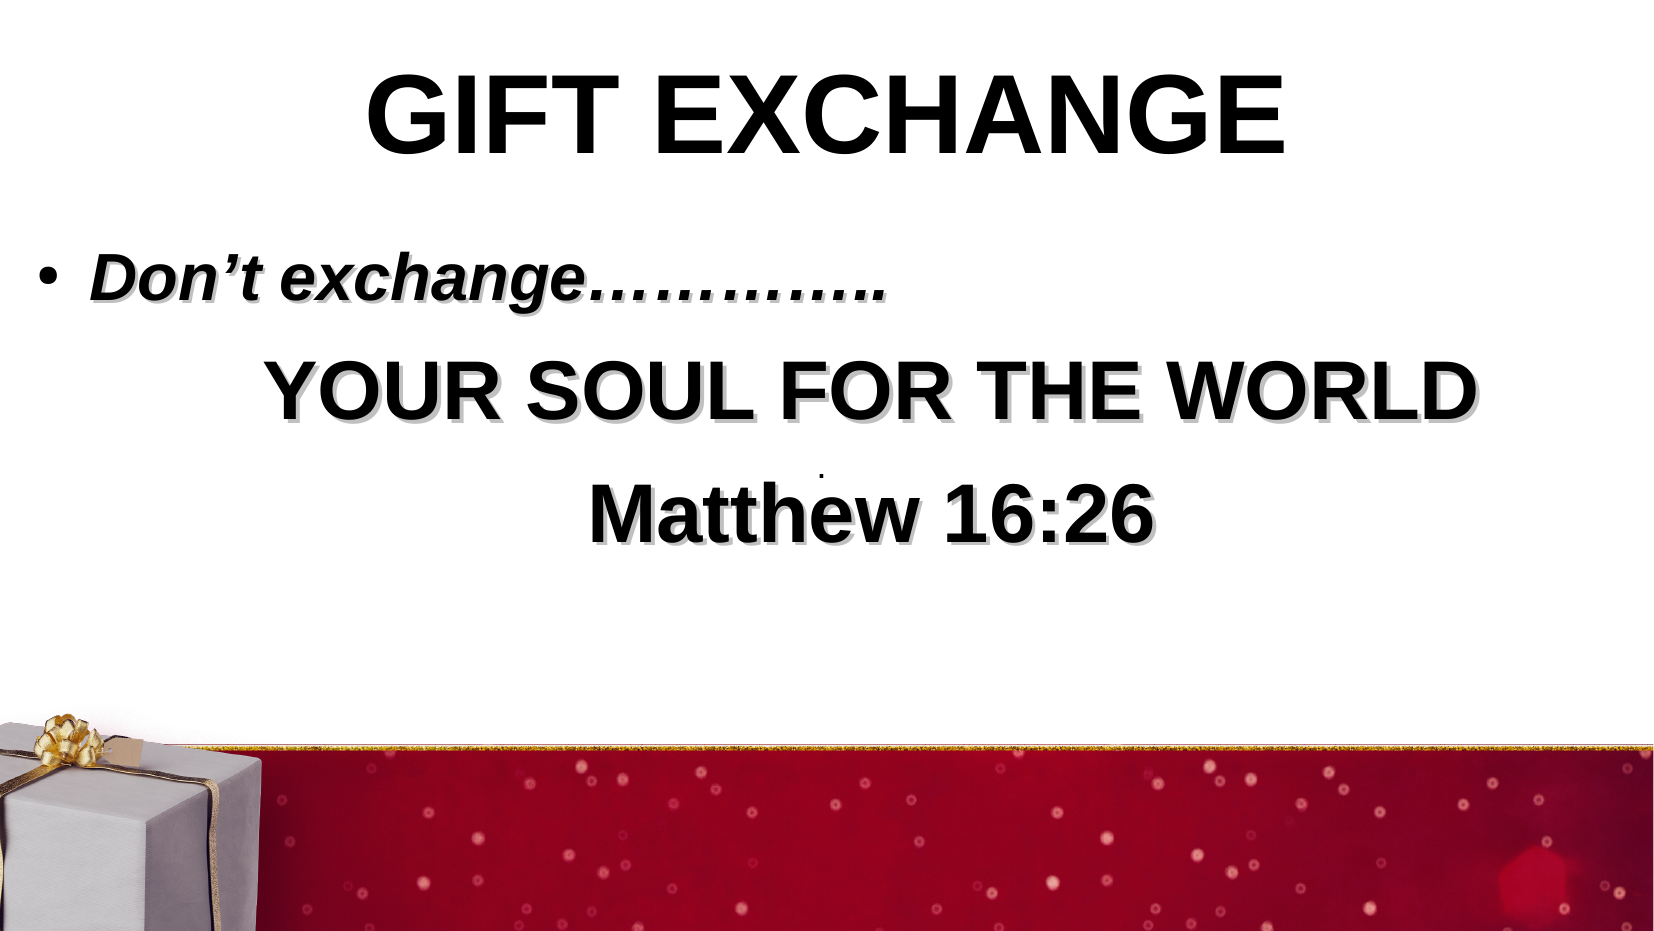

.
# GIFT EXCHANGE
Don’t exchange…………..
YOUR SOUL FOR THE WORLD
Matthew 16:26